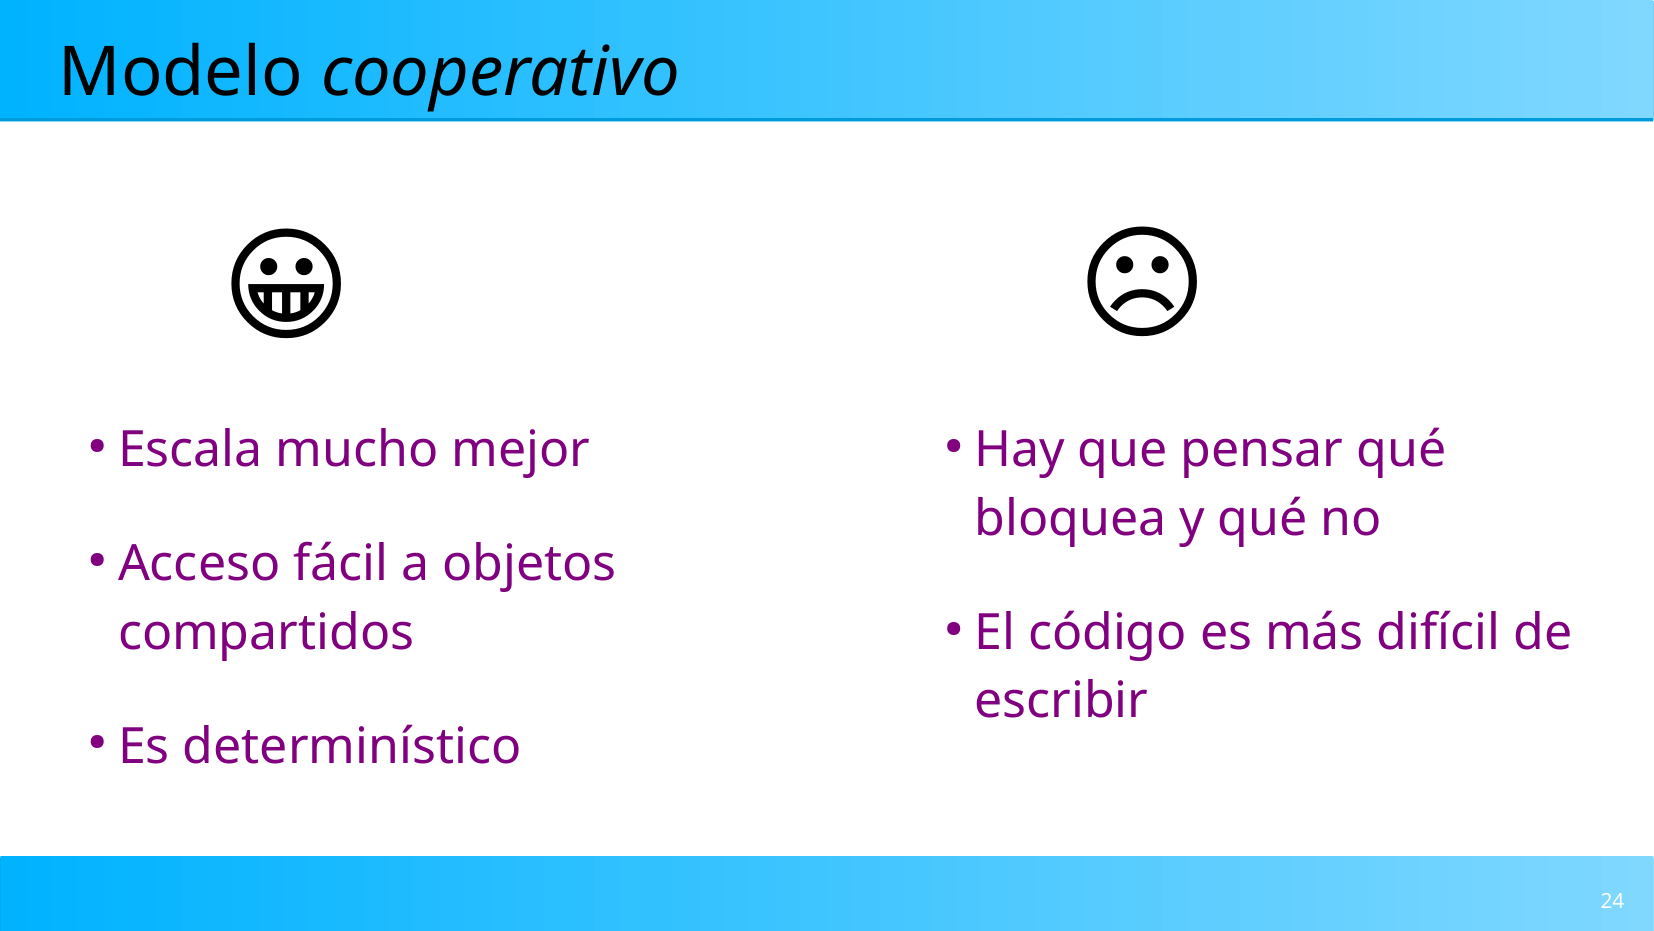

# Modelo cooperativo
☹️
😀
Escala mucho mejor
Acceso fácil a objetos compartidos
Es determinístico
Hay que pensar qué bloquea y qué no
El código es más difícil de escribir
24